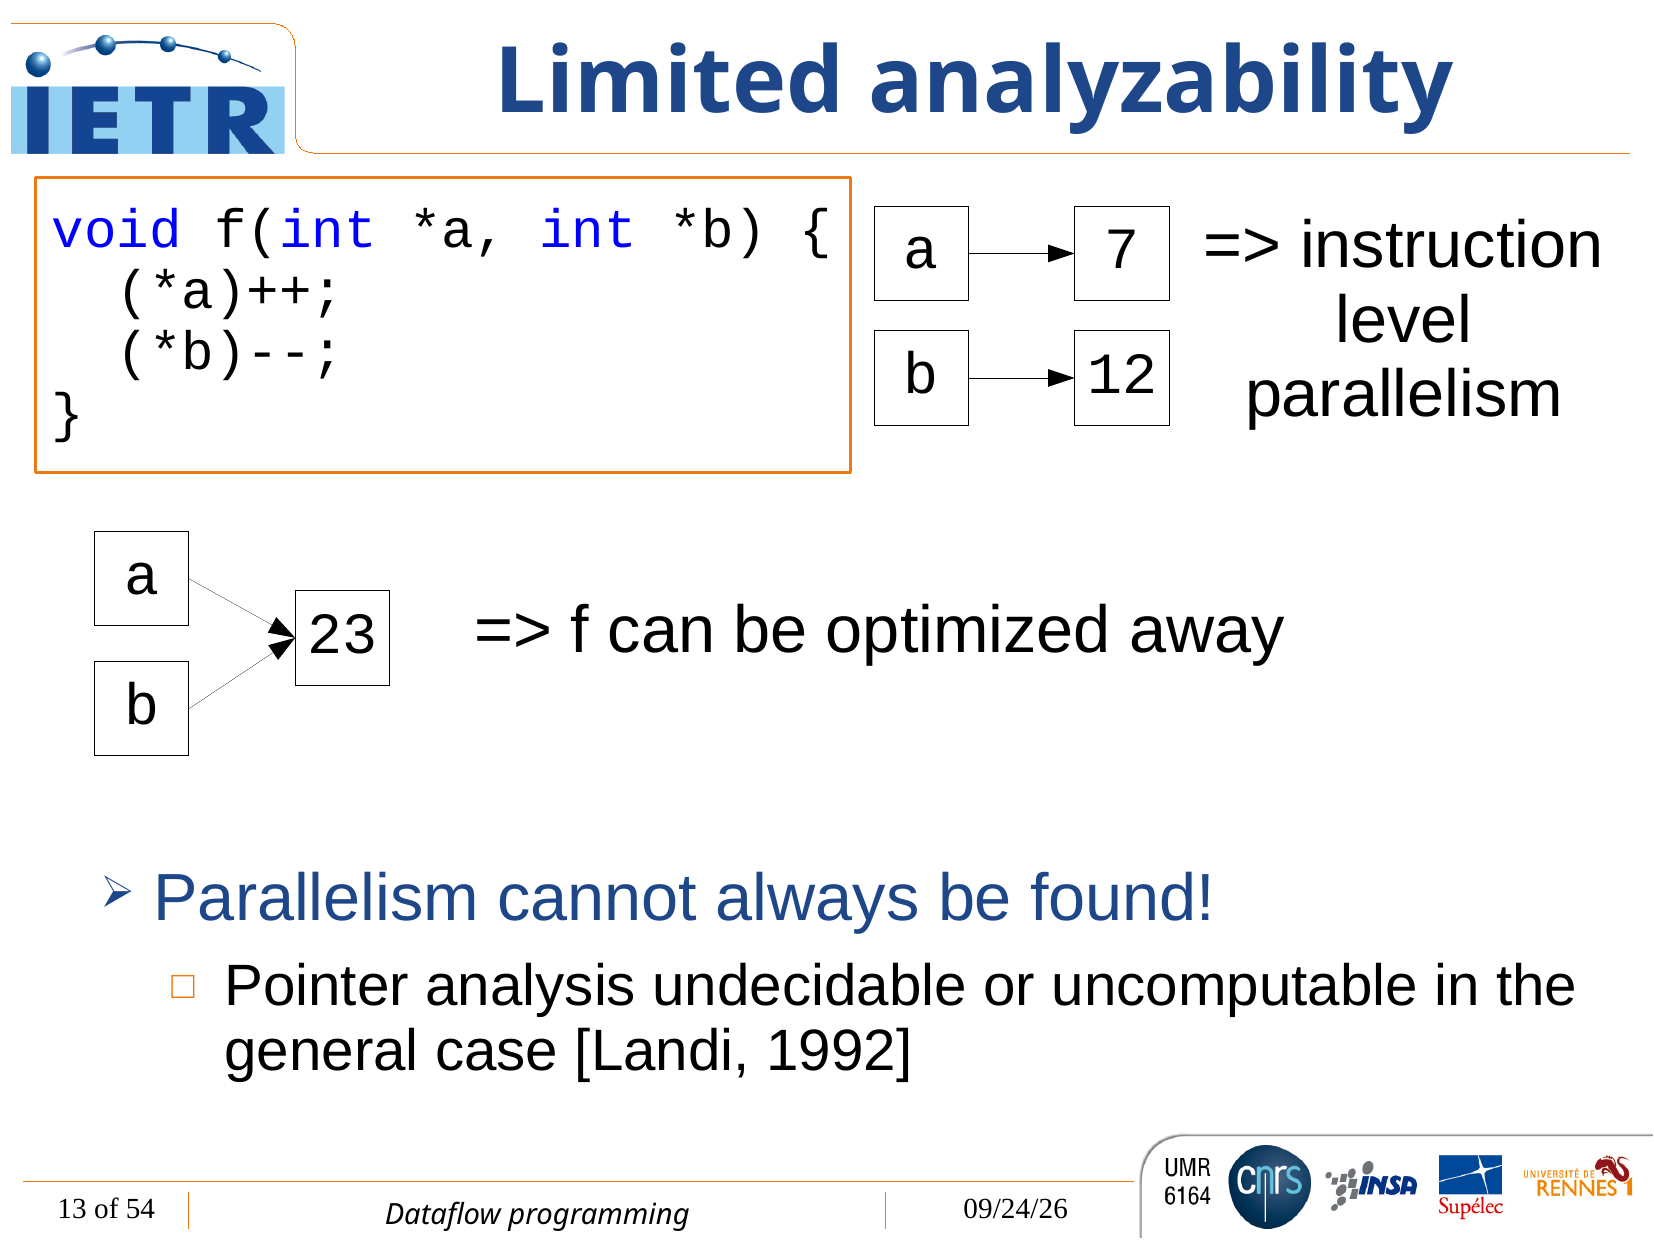

# Limited analyzability
void f(int *a, int *b) {
 (*a)++;
 (*b)--;
}
=> instruction
level
parallelism
a
7
b
12
Parallelism cannot always be found!
Pointer analysis undecidable or uncomputable in the general case [Landi, 1992]
a
23
b
=> f can be optimized away
13
Dataflow programming